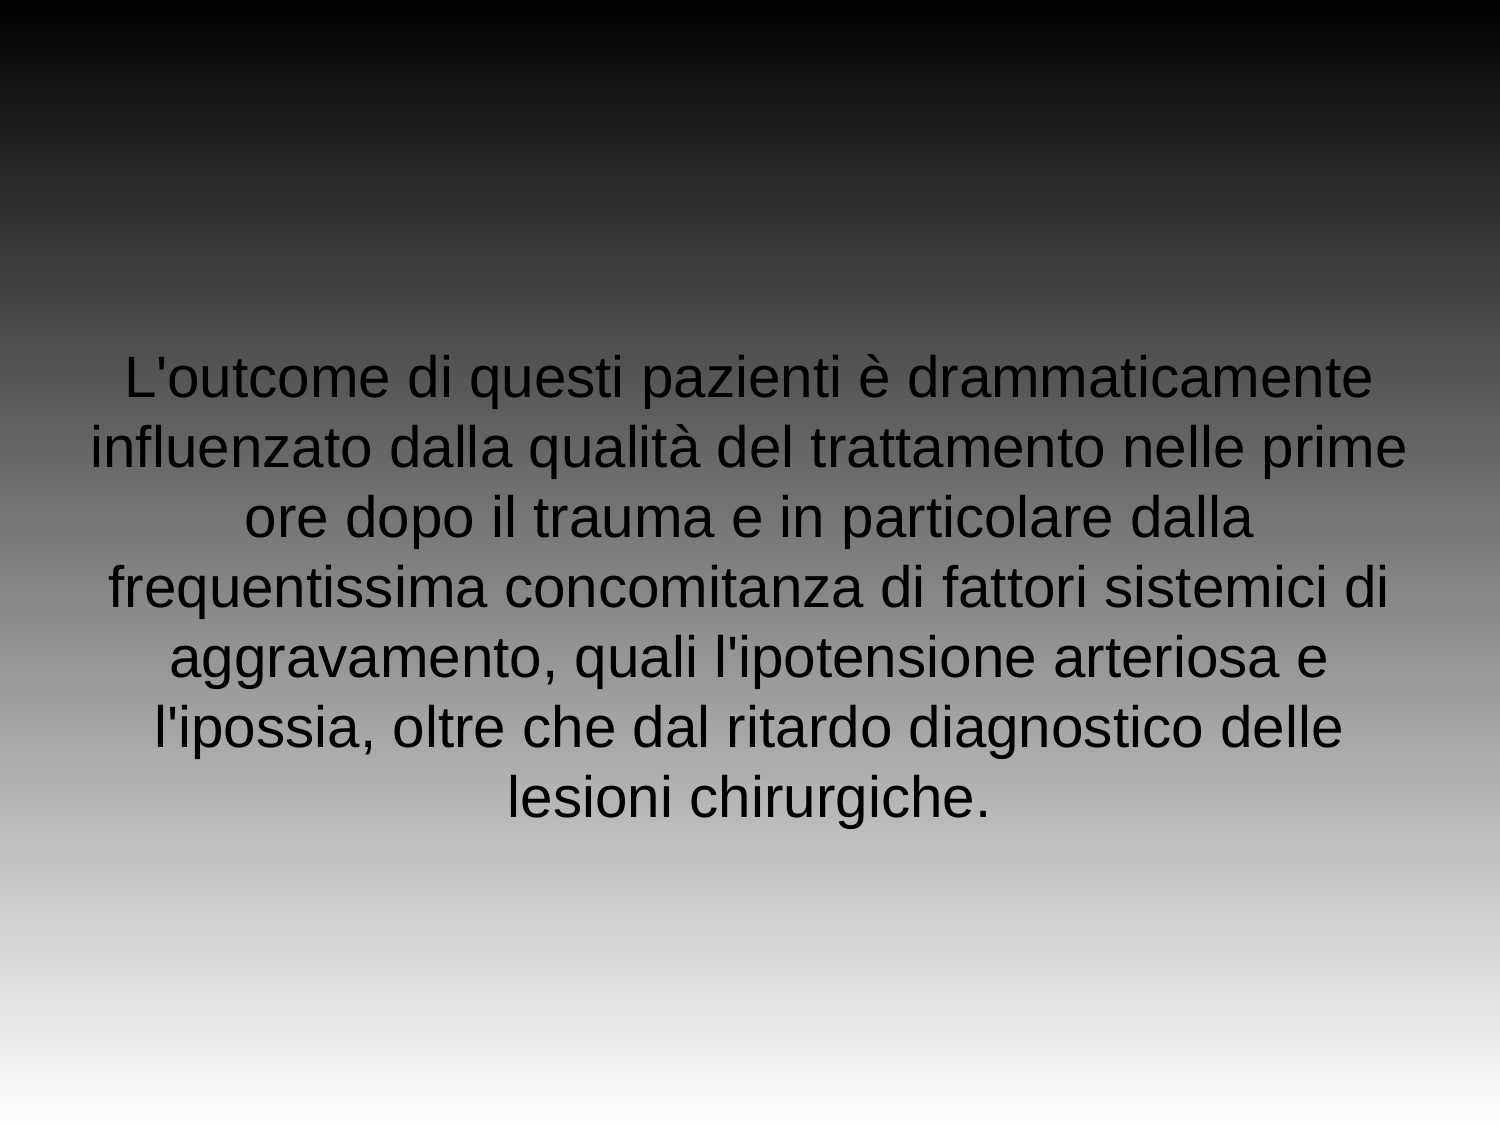

L'outcome di questi pazienti è drammaticamente influenzato dalla qualità del trattamento nelle prime ore dopo il trauma e in particolare dalla frequentissima concomitanza di fattori sistemici di aggravamento, quali l'ipotensione arteriosa e l'ipossia, oltre che dal ritardo diagnostico delle lesioni chirurgiche.